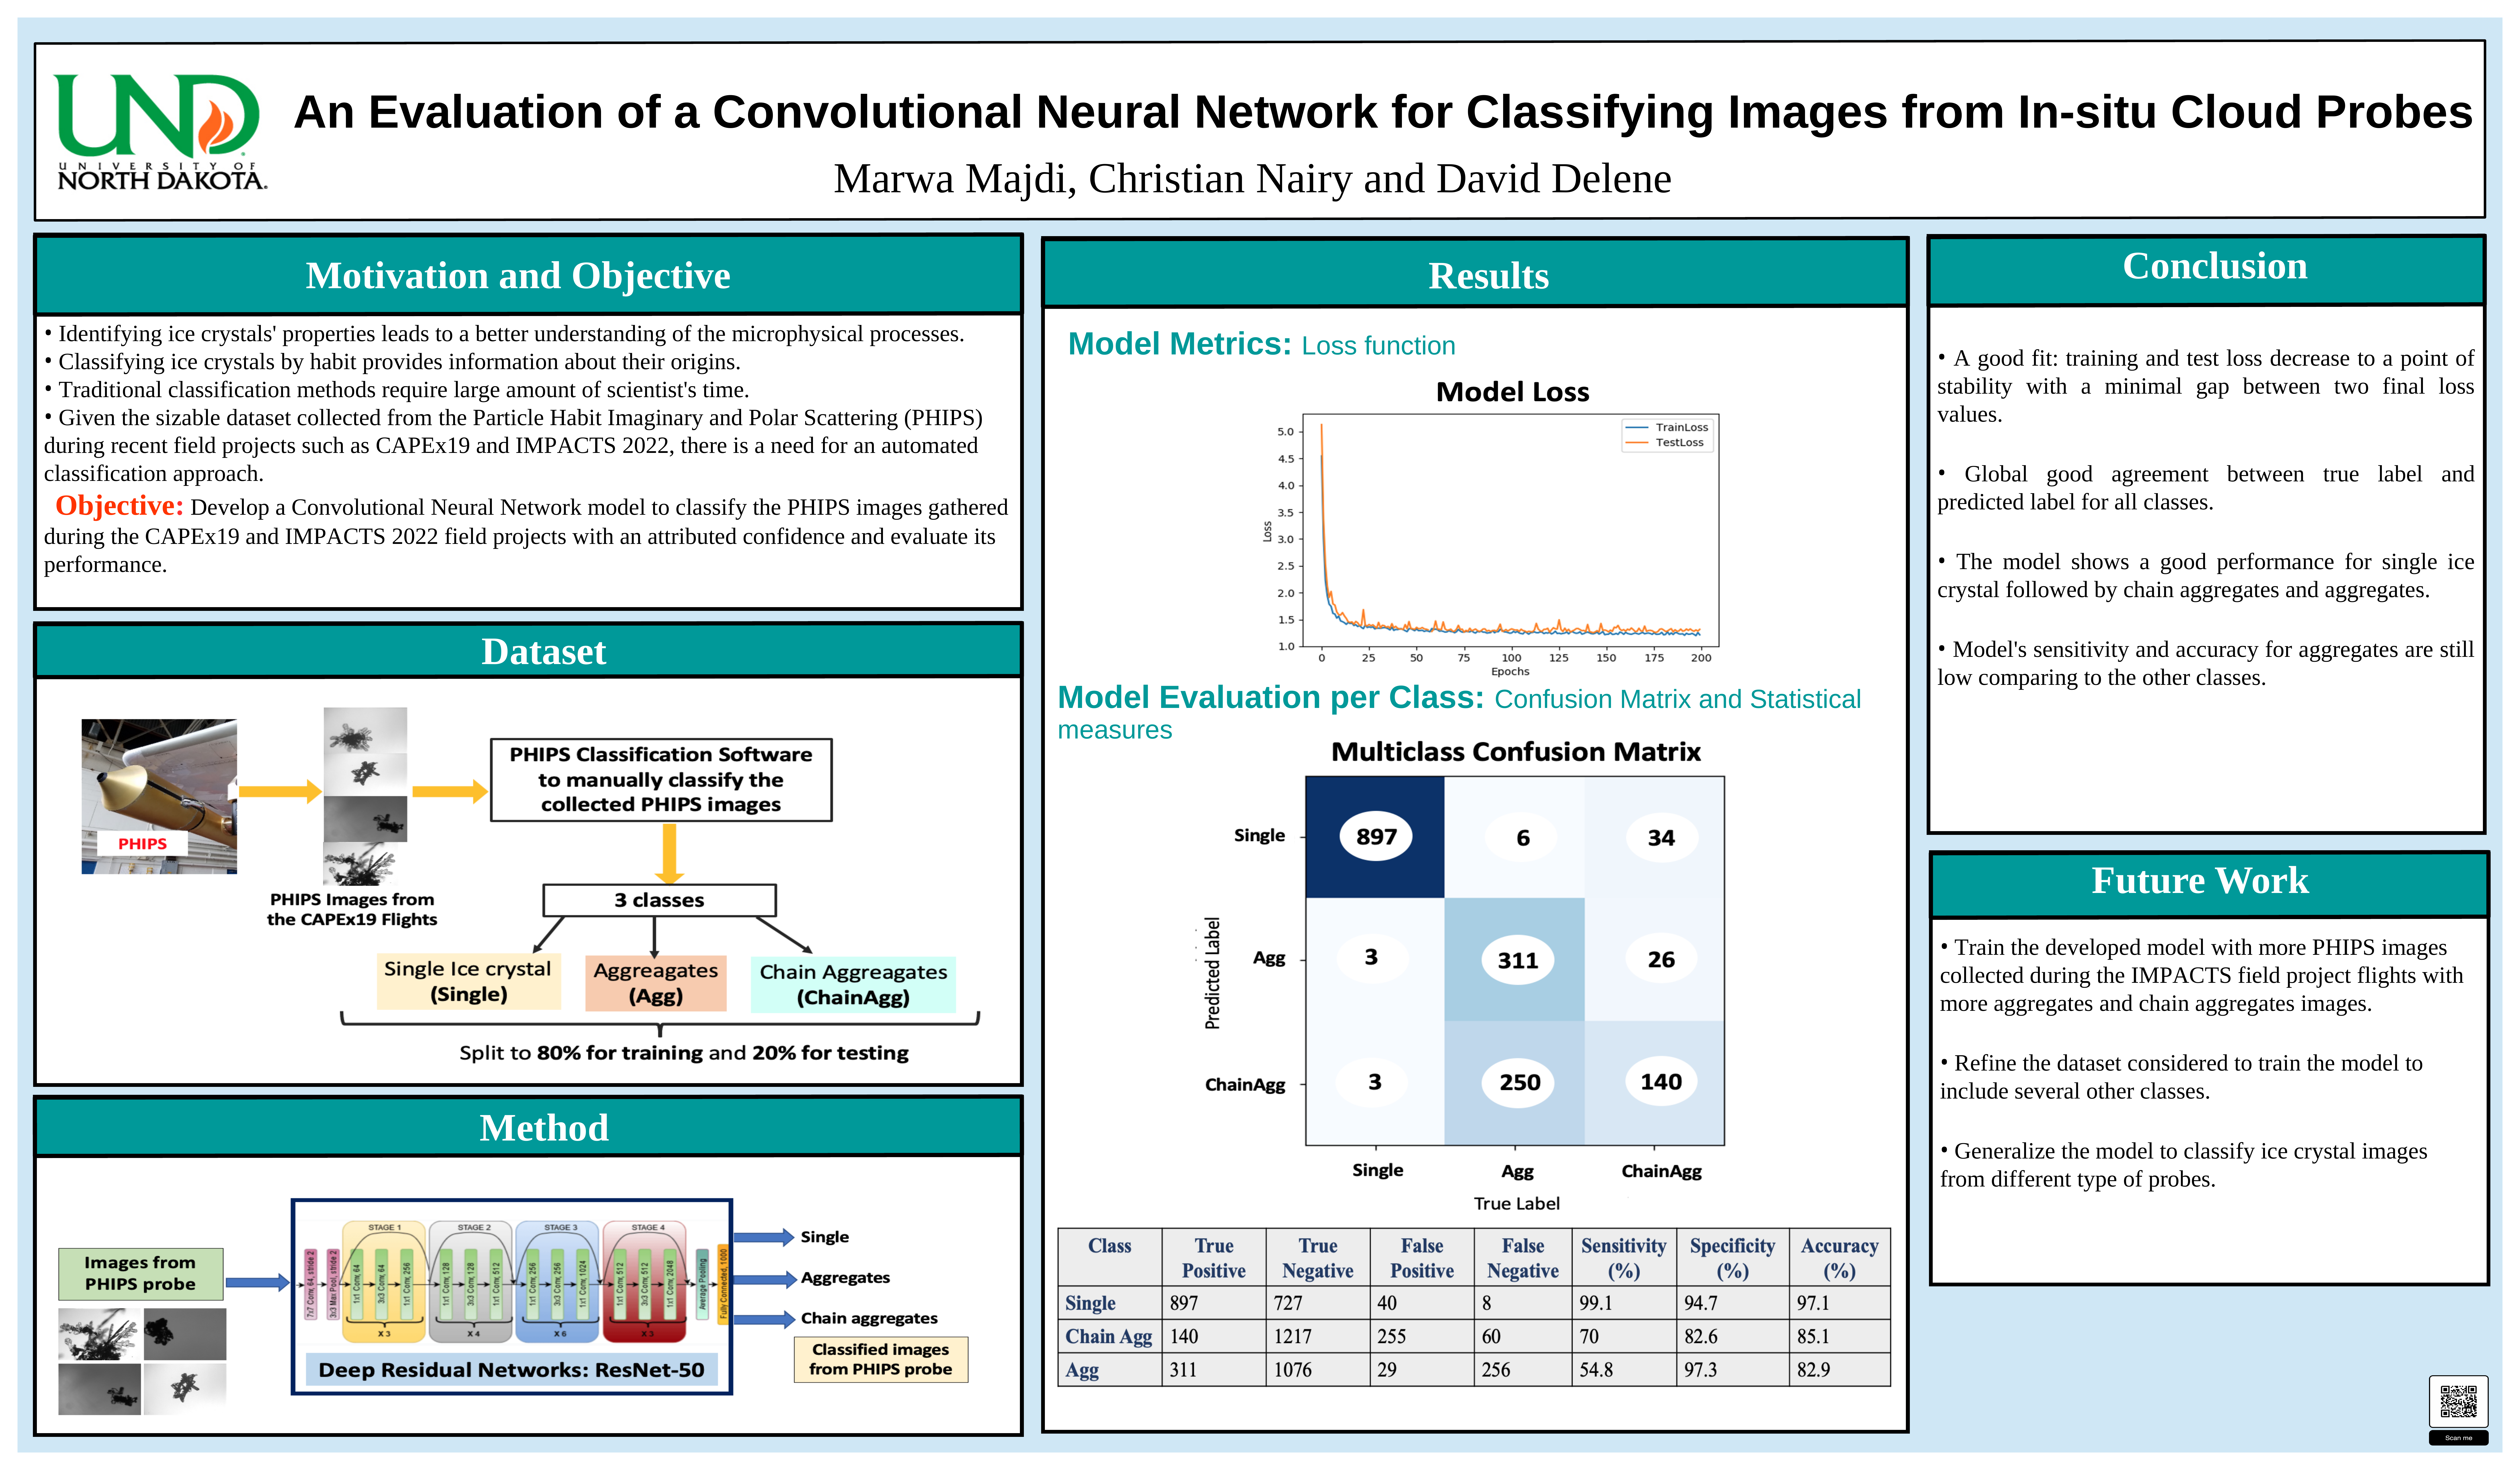

An Evaluation of a Convolutional Neural Network for Classifying Images from In-situ Cloud Probes
Marwa Majdi, Christian Nairy and David Delene
  Identifying ice crystals' properties leads to a better understanding of the microphysical processes.
 Classifying ice crystals by habit provides information about their origins.
 Traditional classification methods require large amount of scientist's time.
 Given the sizable dataset collected from the Particle Habit Imaginary and Polar Scattering (PHIPS) during recent field projects such as CAPEx19 and IMPACTS 2022, there is a need for an automated classification approach.
Objective: Develop a Convolutional Neural Network model to classify the PHIPS images gathered during the CAPEx19 and IMPACTS 2022 field projects with an attributed confidence and evaluate its performance.
Motivation and Objective
 A good fit: training and test loss decrease to a point of stability with a minimal gap between two final loss values.
 Global good agreement between true label and predicted label for all classes.
 The model shows a good performance for single ice crystal followed by chain aggregates and aggregates.
 Model's sensitivity and accuracy for aggregates are still low comparing to the other classes.
Conclusion
Results
Model Metrics: Loss function
Dataset
Model Evaluation per Class: Confusion Matrix and Statistical measures
 Train the developed model with more PHIPS images collected during the IMPACTS field project flights with more aggregates and chain aggregates images.
 Refine the dataset considered to train the model to include several other classes.
 Generalize the model to classify ice crystal images from different type of probes.
Future Work
Method